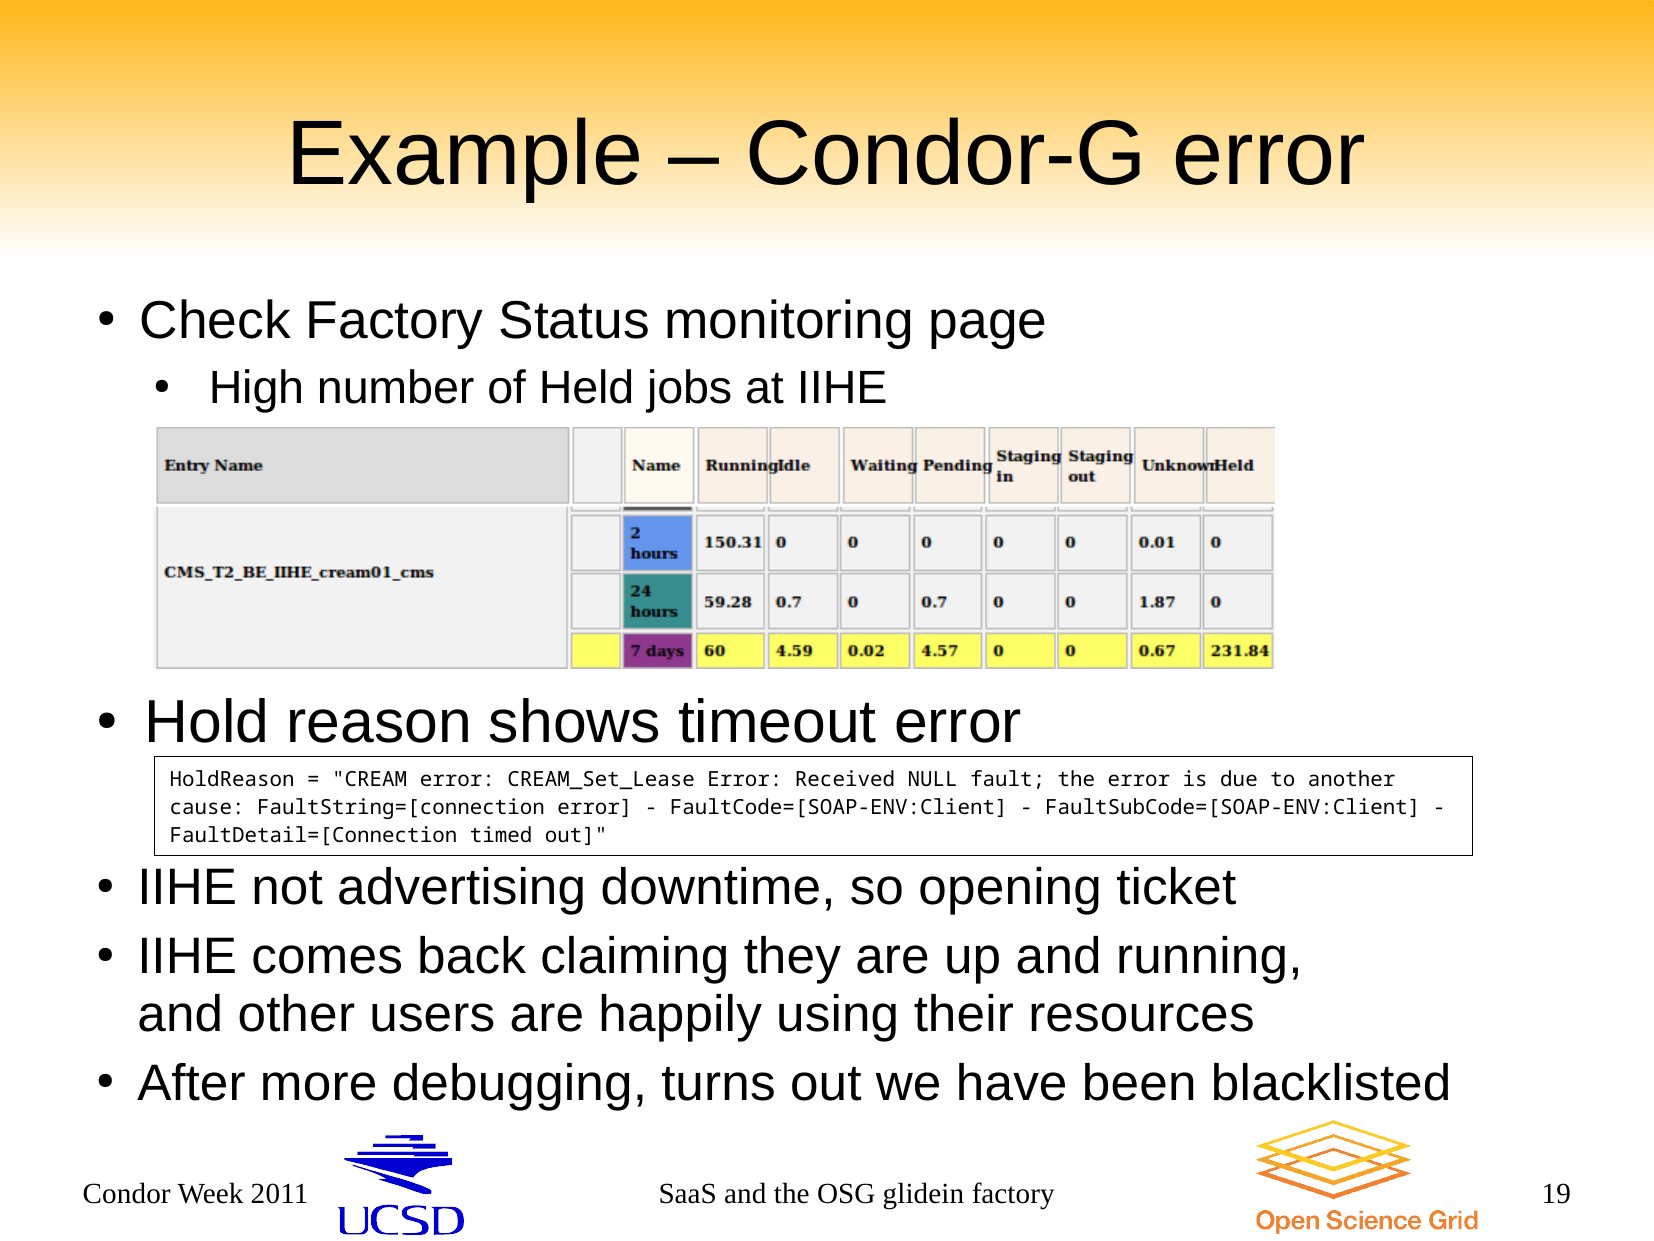

# Example – Condor-G error
Check Factory Status monitoring page
 High number of Held jobs at IIHE
Hold reason shows timeout error
HoldReason = "CREAM error: CREAM_Set_Lease Error: Received NULL fault; the error is due to another cause: FaultString=[connection error] - FaultCode=[SOAP-ENV:Client] - FaultSubCode=[SOAP-ENV:Client] - FaultDetail=[Connection timed out]"
IIHE not advertising downtime, so opening ticket
IIHE comes back claiming they are up and running,
and other users are happily using their resources
After more debugging, turns out we have been blacklisted
Condor Week 2011
SaaS and the OSG glidein factory
19